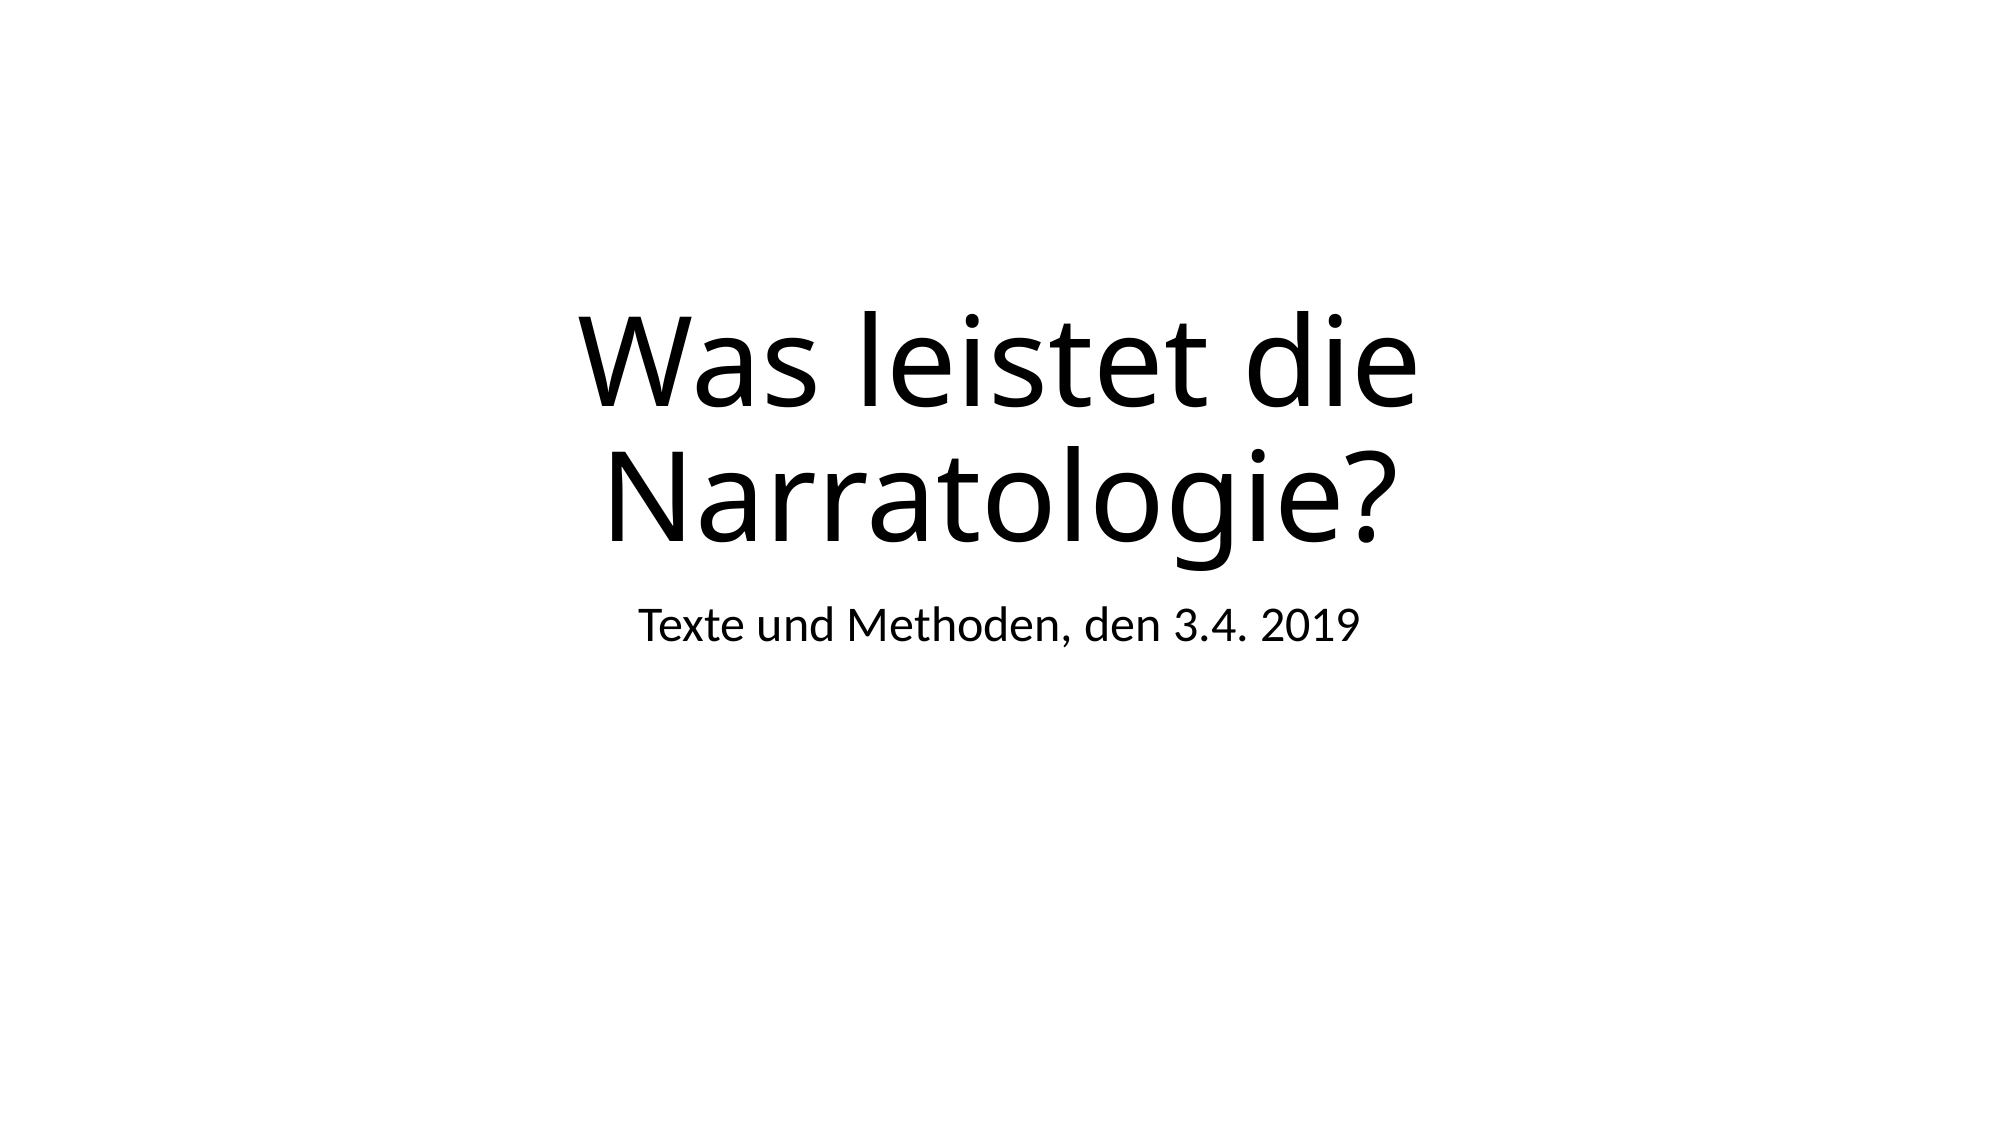

# Was leistet die Narratologie?
Texte und Methoden, den 3.4. 2019